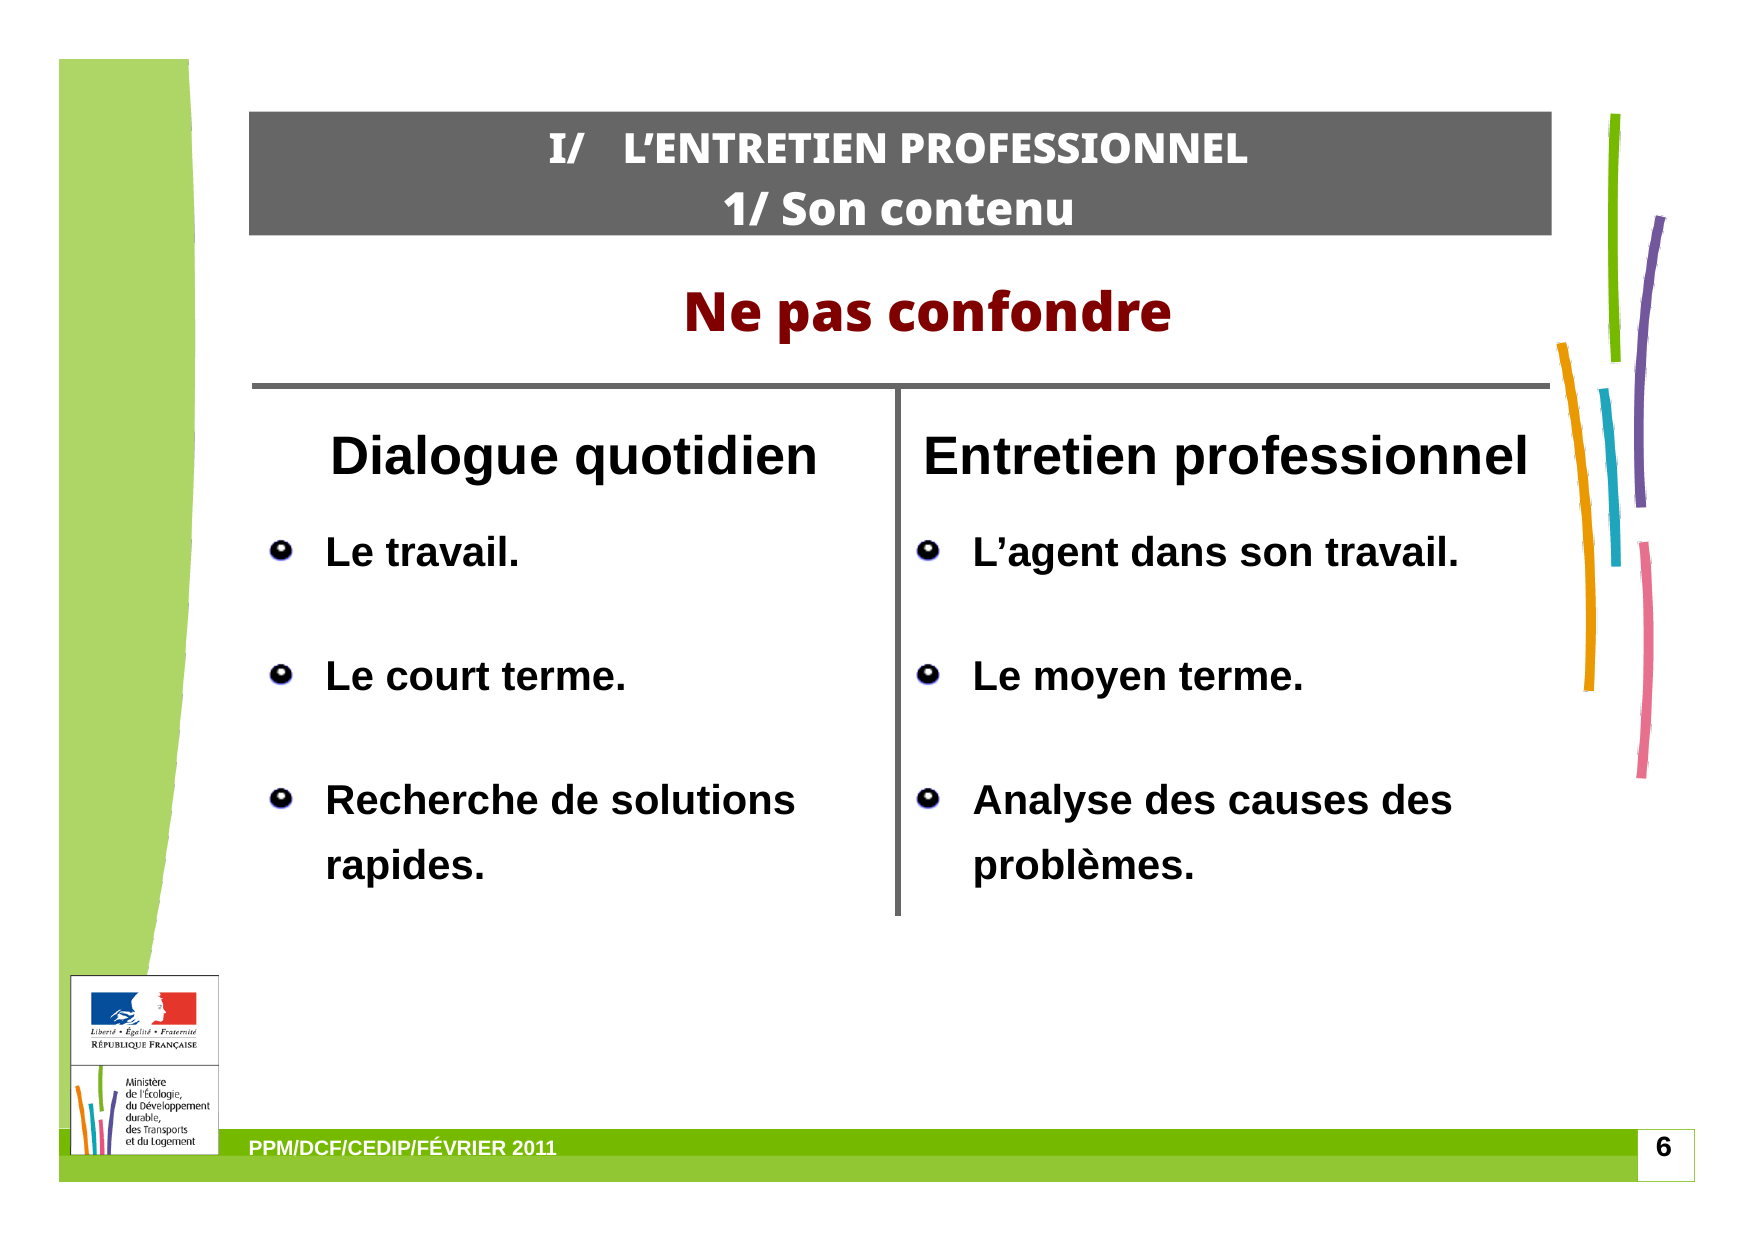

I/	L’ENTRETIEN PROFESSIONNEL
1/ Son contenu
Ne pas confondre
Dialogue quotidien
Entretien professionnel
Le travail.
Le court terme.
Recherche de solutions rapides.
L’agent dans son travail.
Le moyen terme.
Analyse des causes des problèmes.
PPM/DCF/CEDIP/FÉVRIER 2011
6